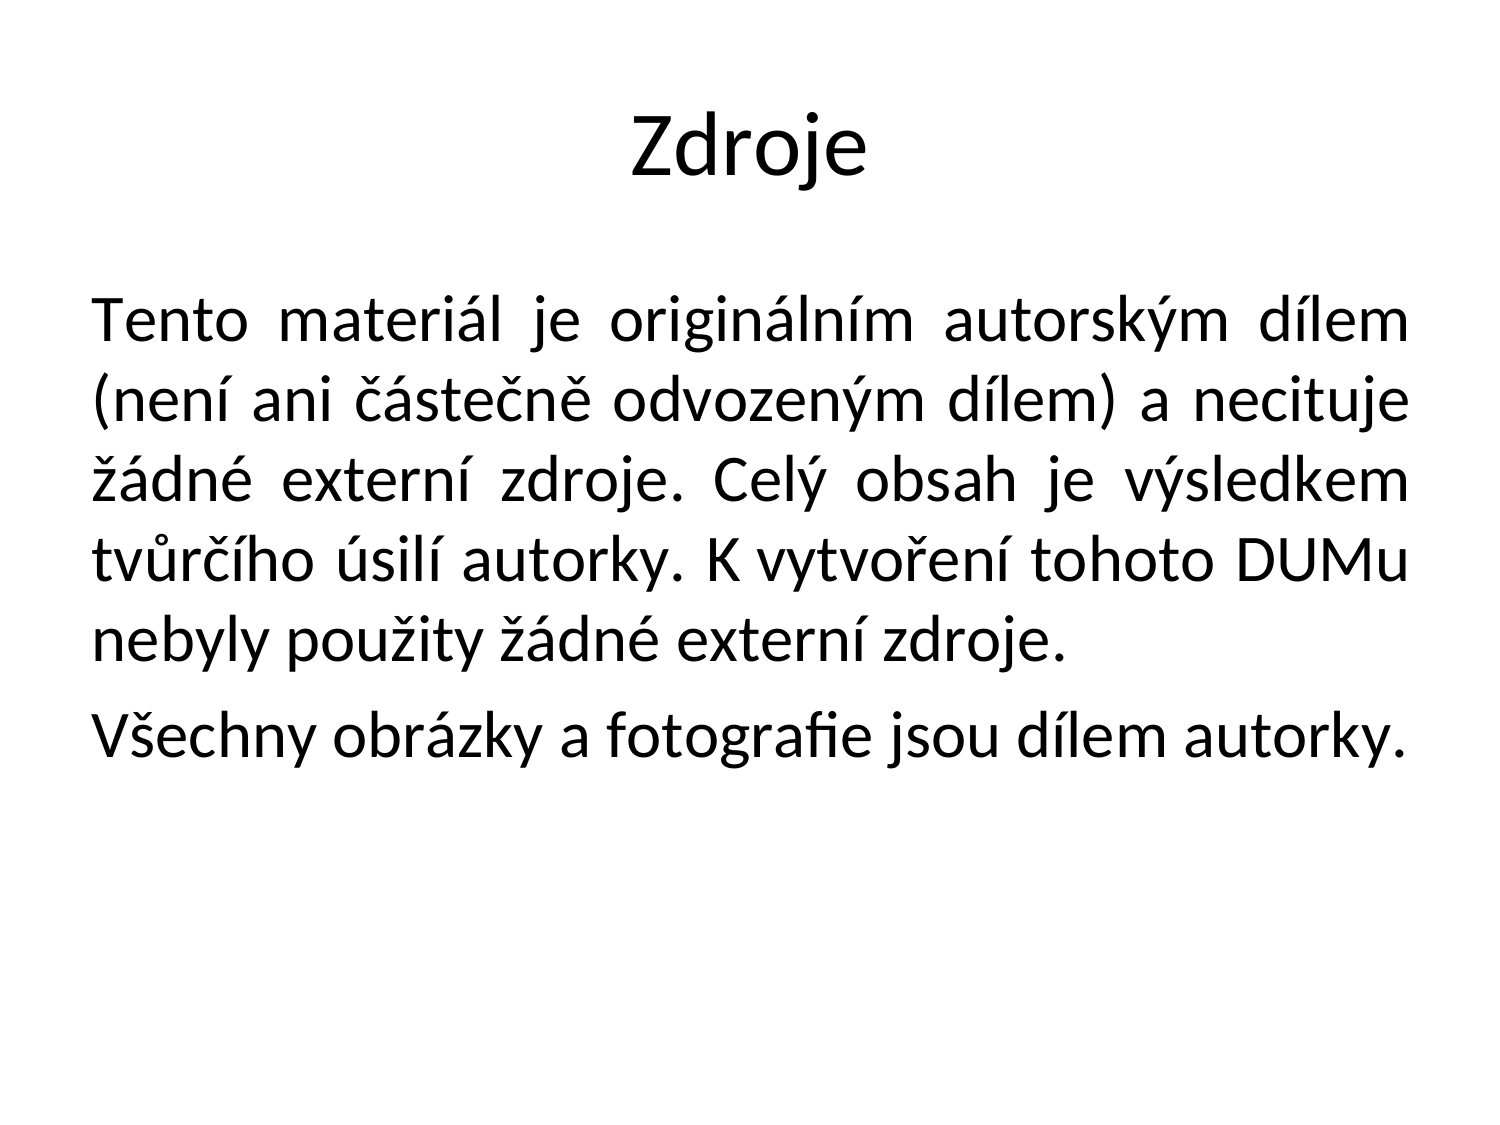

# Zdroje
Tento materiál je originálním autorským dílem (není ani částečně odvozeným dílem) a necituje žádné externí zdroje. Celý obsah je výsledkem tvůrčího úsilí autorky. K vytvoření tohoto DUMu nebyly použity žádné externí zdroje.
Všechny obrázky a fotografie jsou dílem autorky.